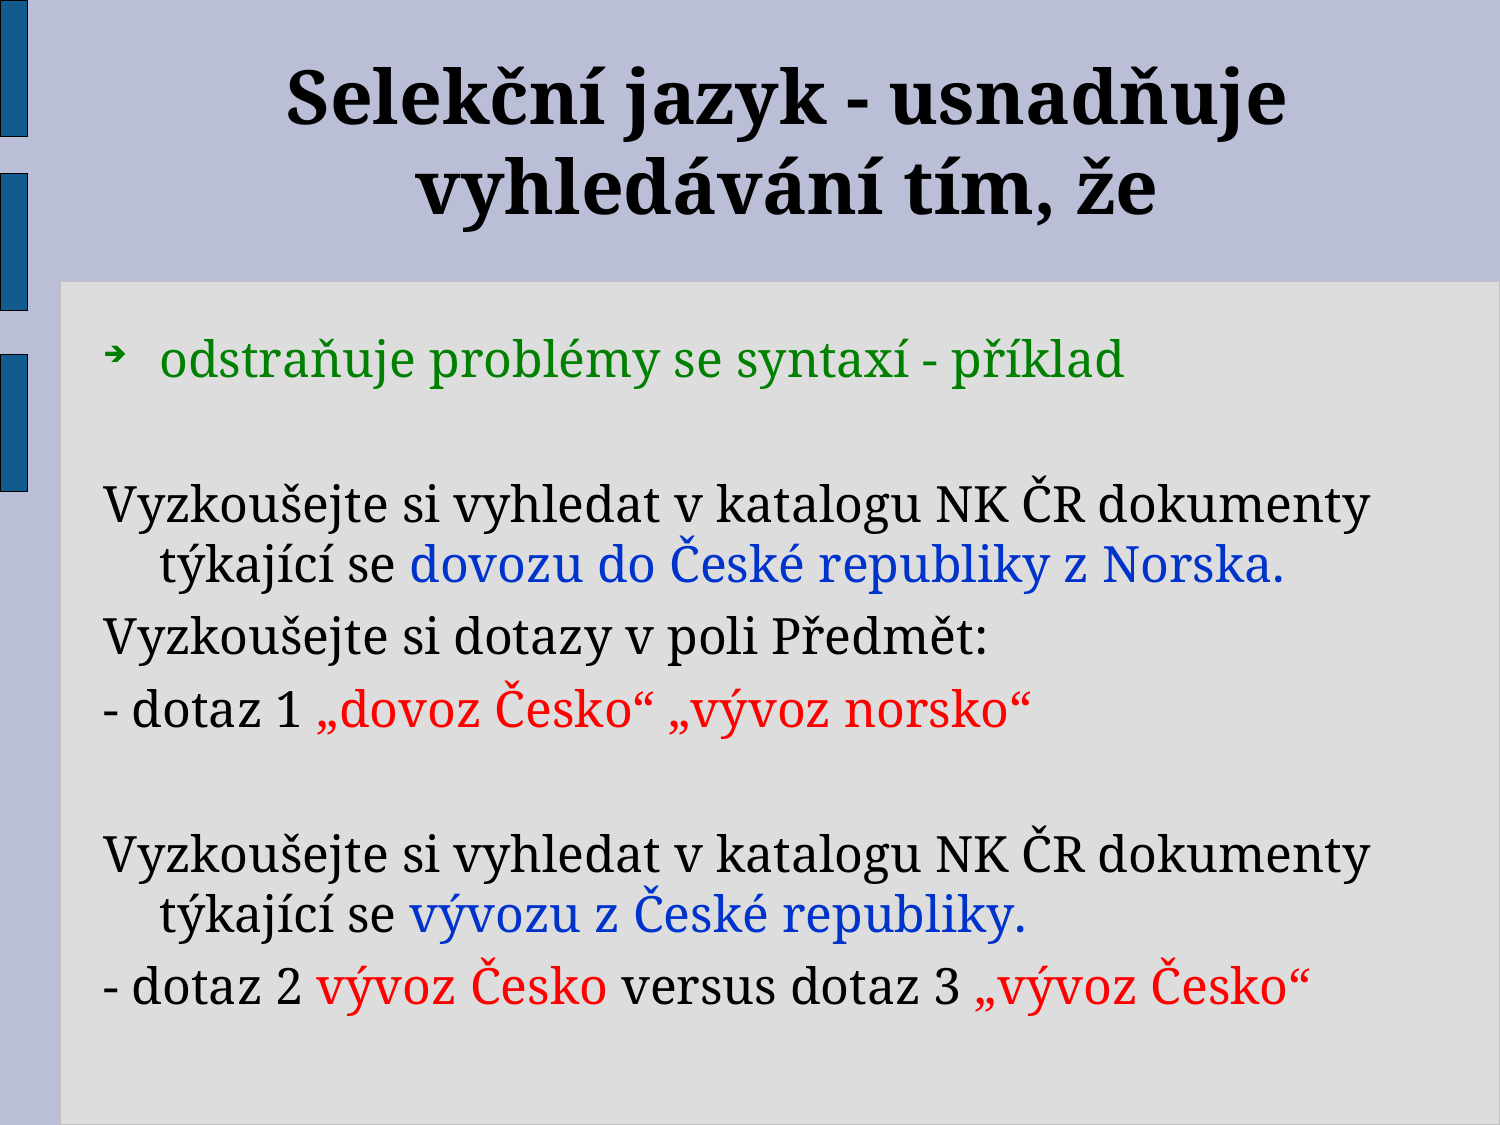

# Selekční jazyk - usnadňuje vyhledávání tím, že
odstraňuje problémy se syntaxí - příklad
Vyzkoušejte si vyhledat v katalogu NK ČR dokumenty týkající se dovozu do České republiky z Norska.
Vyzkoušejte si dotazy v poli Předmět:
- dotaz 1 „dovoz Česko“ „vývoz norsko“
Vyzkoušejte si vyhledat v katalogu NK ČR dokumenty týkající se vývozu z České republiky.
- dotaz 2 vývoz Česko versus dotaz 3 „vývoz Česko“